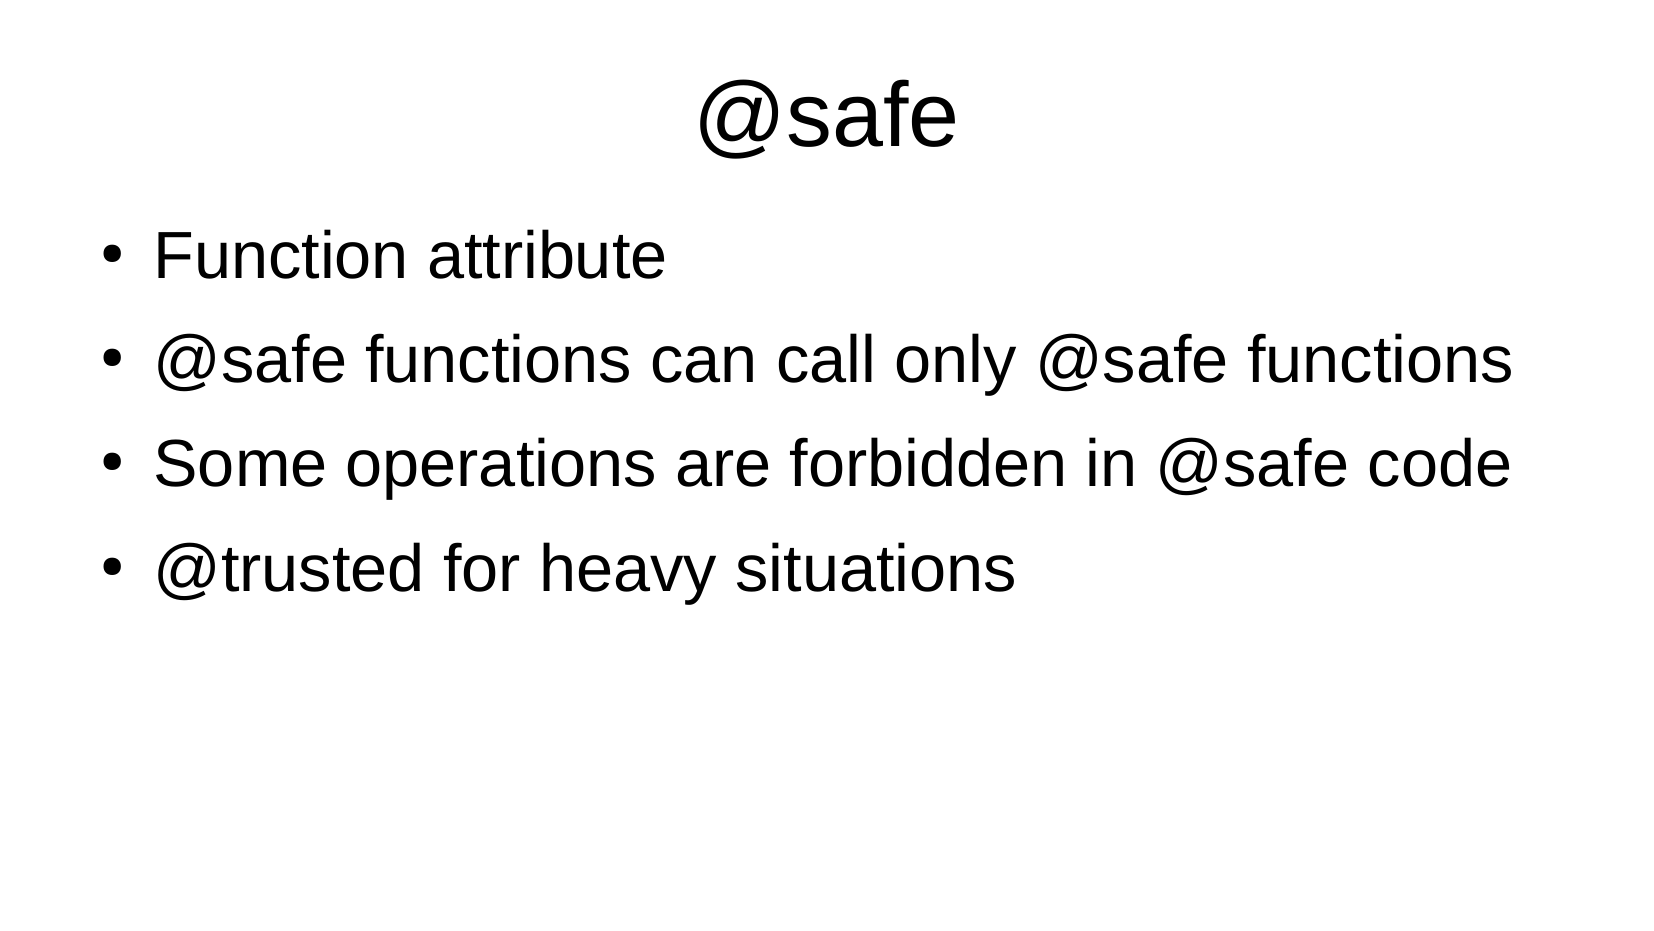

# @safe
Function attribute
@safe functions can call only @safe functions
Some operations are forbidden in @safe code
@trusted for heavy situations